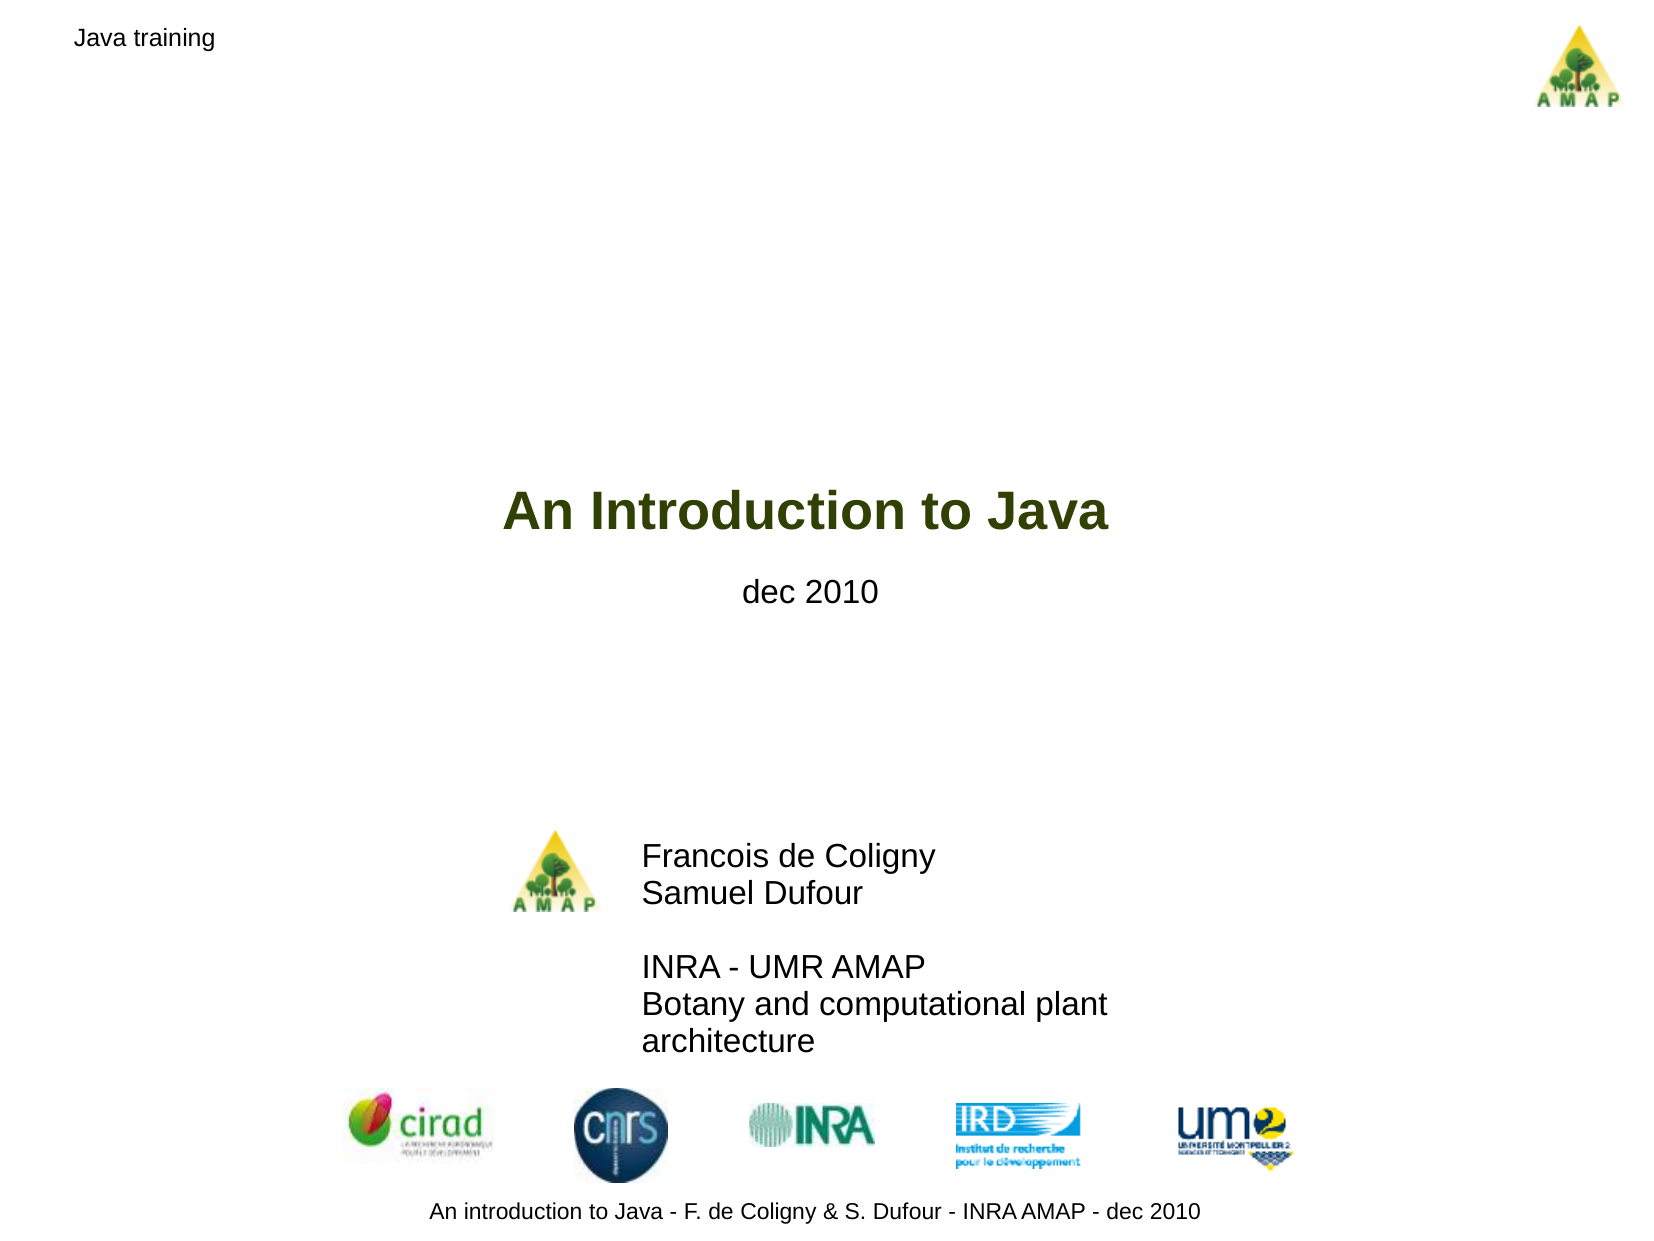

Java training
An Introduction to Java
 dec 2010
Francois de Coligny
Samuel Dufour
INRA - UMR AMAP
Botany and computational plant architecture